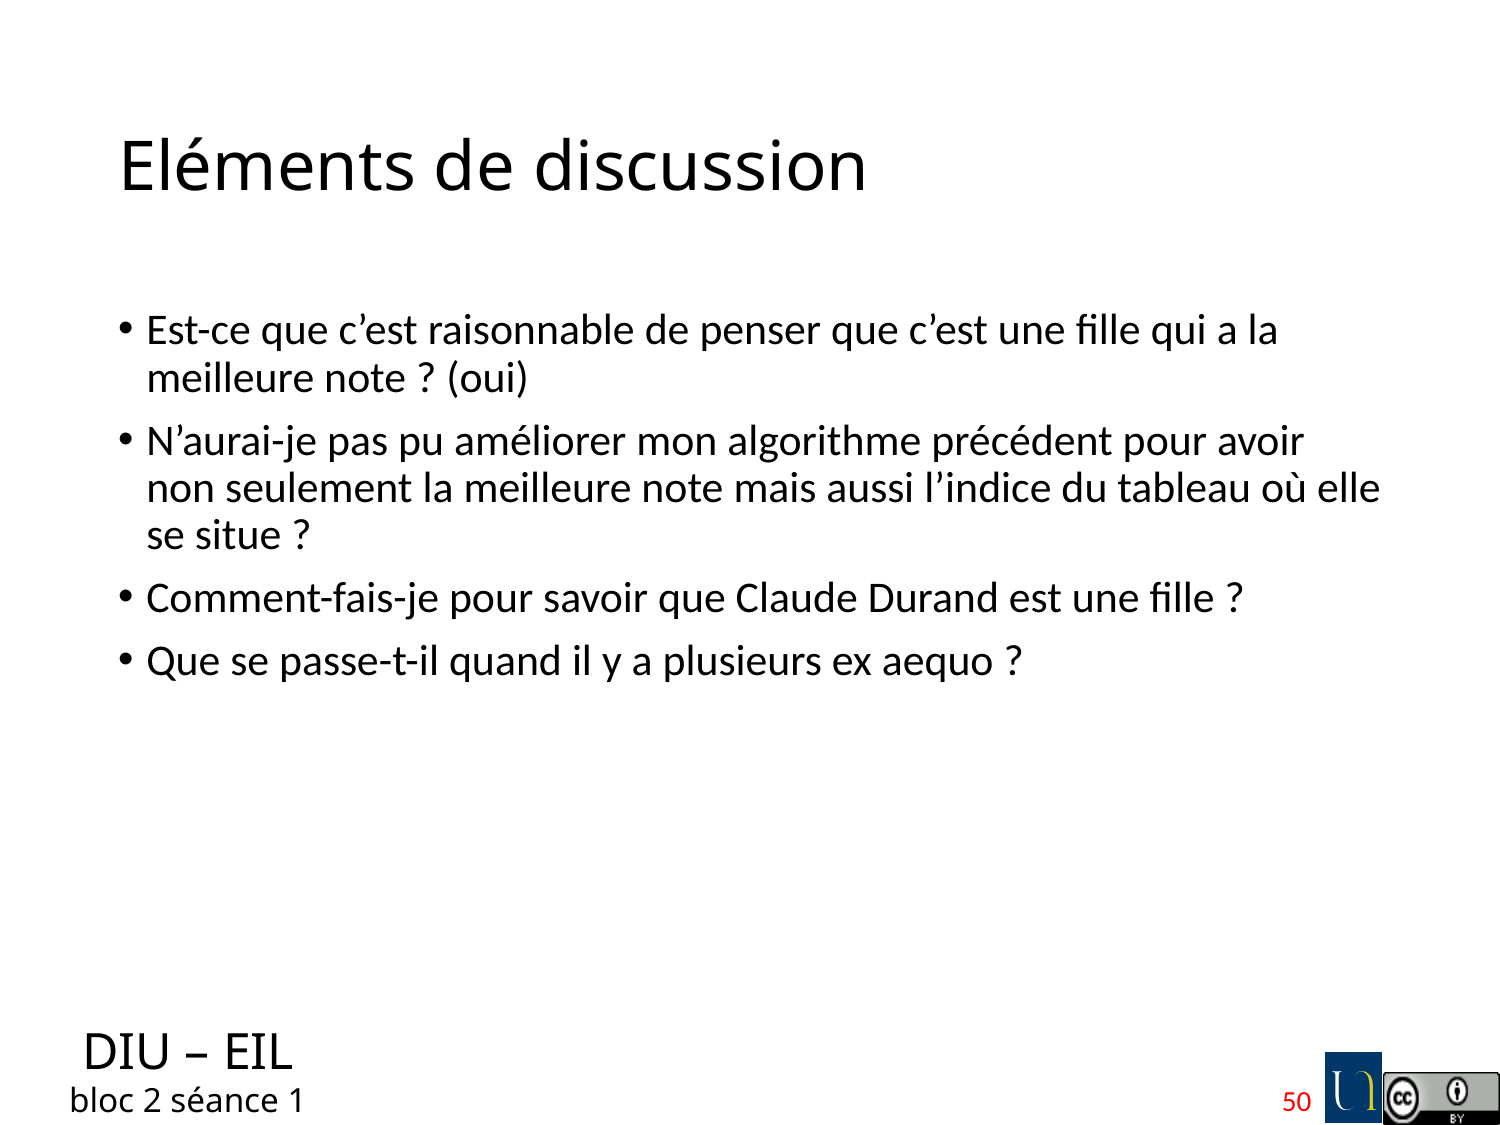

# Eléments de discussion
Est-ce que c’est raisonnable de penser que c’est une fille qui a la meilleure note ? (oui)
N’aurai-je pas pu améliorer mon algorithme précédent pour avoir non seulement la meilleure note mais aussi l’indice du tableau où elle se situe ?
Comment-fais-je pour savoir que Claude Durand est une fille ?
Que se passe-t-il quand il y a plusieurs ex aequo ?